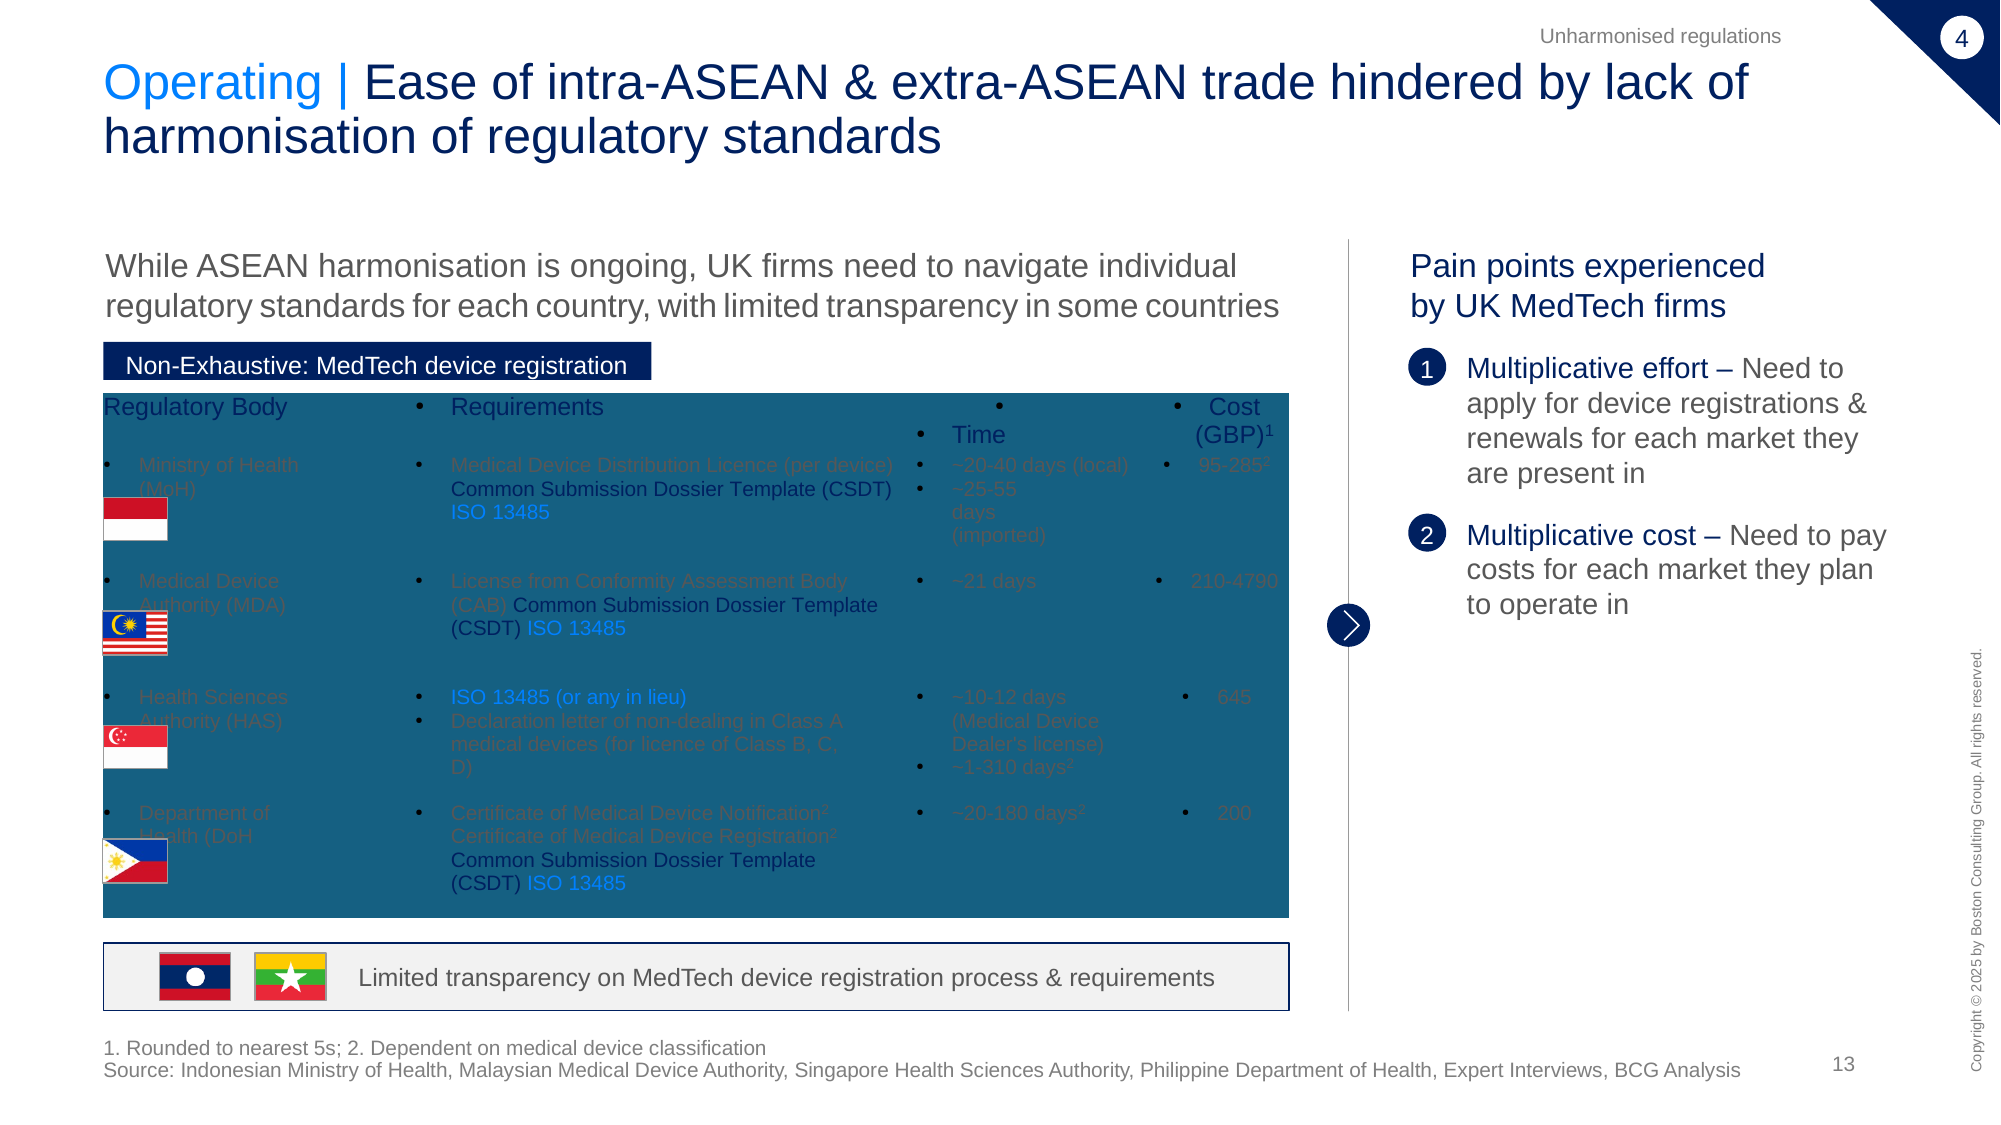

Unharmonised regulations
4
# Operating | Ease of intra-ASEAN & extra-ASEAN trade hindered by lack of harmonisation of regulatory standards
Pain points experienced
by UK MedTech firms
While ASEAN harmonisation is ongoing, UK firms need to navigate individual regulatory standards for each country, with limited transparency in some countries
Non-Exhaustive: MedTech device registration
1
Multiplicative effort – Need to apply for device registrations & renewals for each market they are present in
| Regulatory Body | Requirements | Time | Cost (GBP)1 |
| --- | --- | --- | --- |
| Ministry of Health (MoH) | Medical Device Distribution Licence (per device) Common Submission Dossier Template (CSDT) ISO 13485 | ~20-40 days (local) ~25-55 days (imported) | 95-2852 |
| Medical Device Authority (MDA) | License from Conformity Assessment Body (CAB) Common Submission Dossier Template (CSDT) ISO 13485 | ~21 days | 210-4790 |
| Health Sciences Authority (HAS) | ISO 13485 (or any in lieu) Declaration letter of non-dealing in Class A medical devices (for licence of Class B, C, D) | ~10-12 days (Medical Device Dealer's license) ~1-310 days2 | 645 |
| Department of Health (DoH | Certificate of Medical Device Notification2 Certificate of Medical Device Registration2 Common Submission Dossier Template (CSDT) ISO 13485 | ~20-180 days2 | 200 |
2
Multiplicative cost – Need to pay costs for each market they plan to operate in
Limited transparency on MedTech device registration process & requirements
1. Rounded to nearest 5s; 2. Dependent on medical device classification
Source: Indonesian Ministry of Health, Malaysian Medical Device Authority, Singapore Health Sciences Authority, Philippine Department of Health, Expert Interviews, BCG Analysis